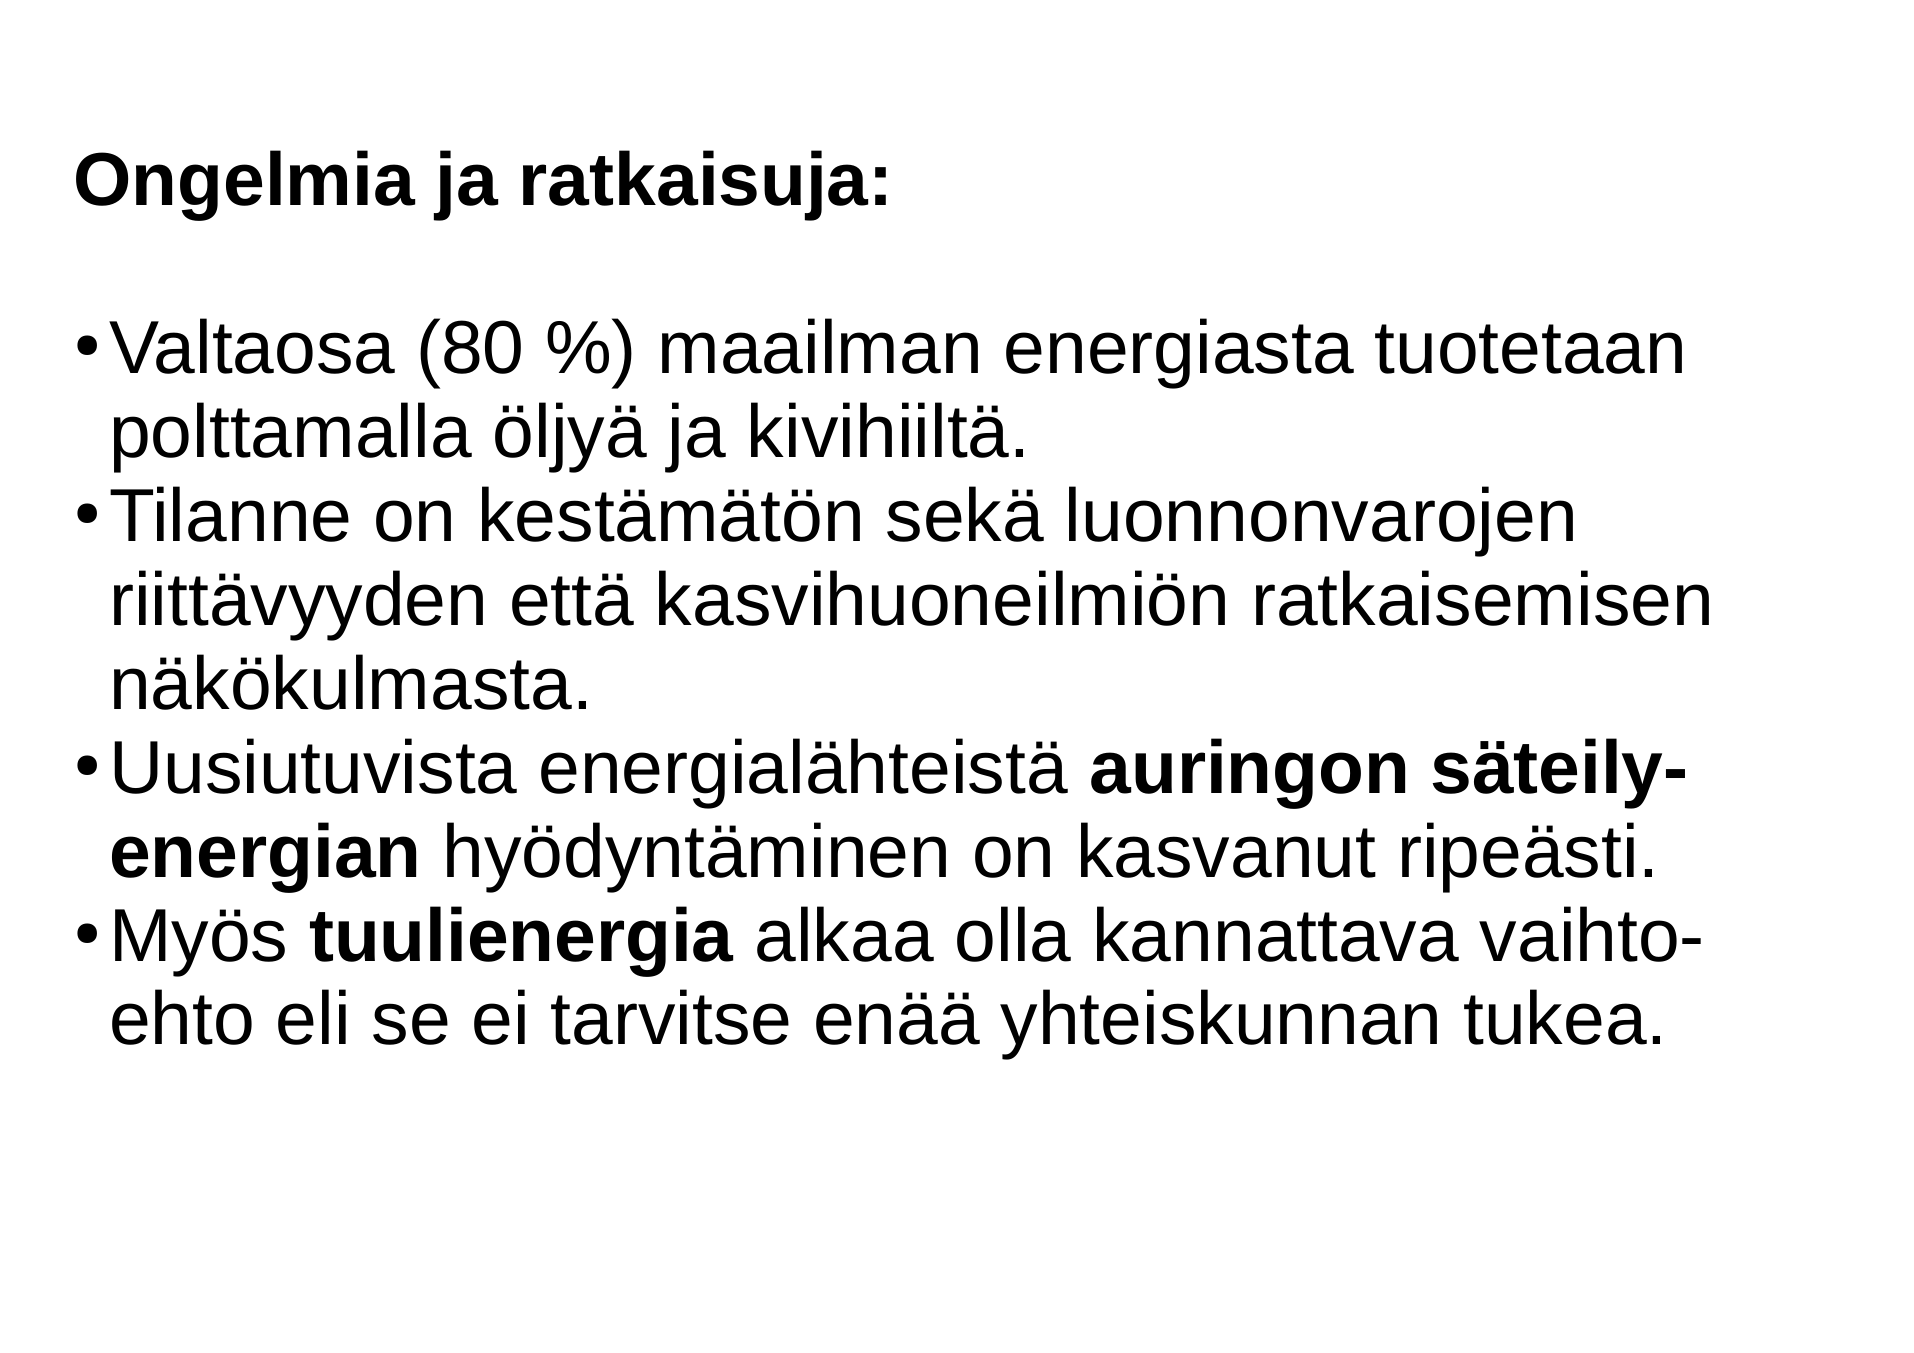

Ongelmia ja ratkaisuja:
Valtaosa (80 %) maailman energiasta tuotetaan polttamalla öljyä ja kivihiiltä.
Tilanne on kestämätön sekä luonnonvarojen riittävyyden että kasvihuoneilmiön ratkaisemisen näkökulmasta.
Uusiutuvista energialähteistä auringon säteily-energian hyödyntäminen on kasvanut ripeästi.
Myös tuulienergia alkaa olla kannattava vaihto-ehto eli se ei tarvitse enää yhteiskunnan tukea.